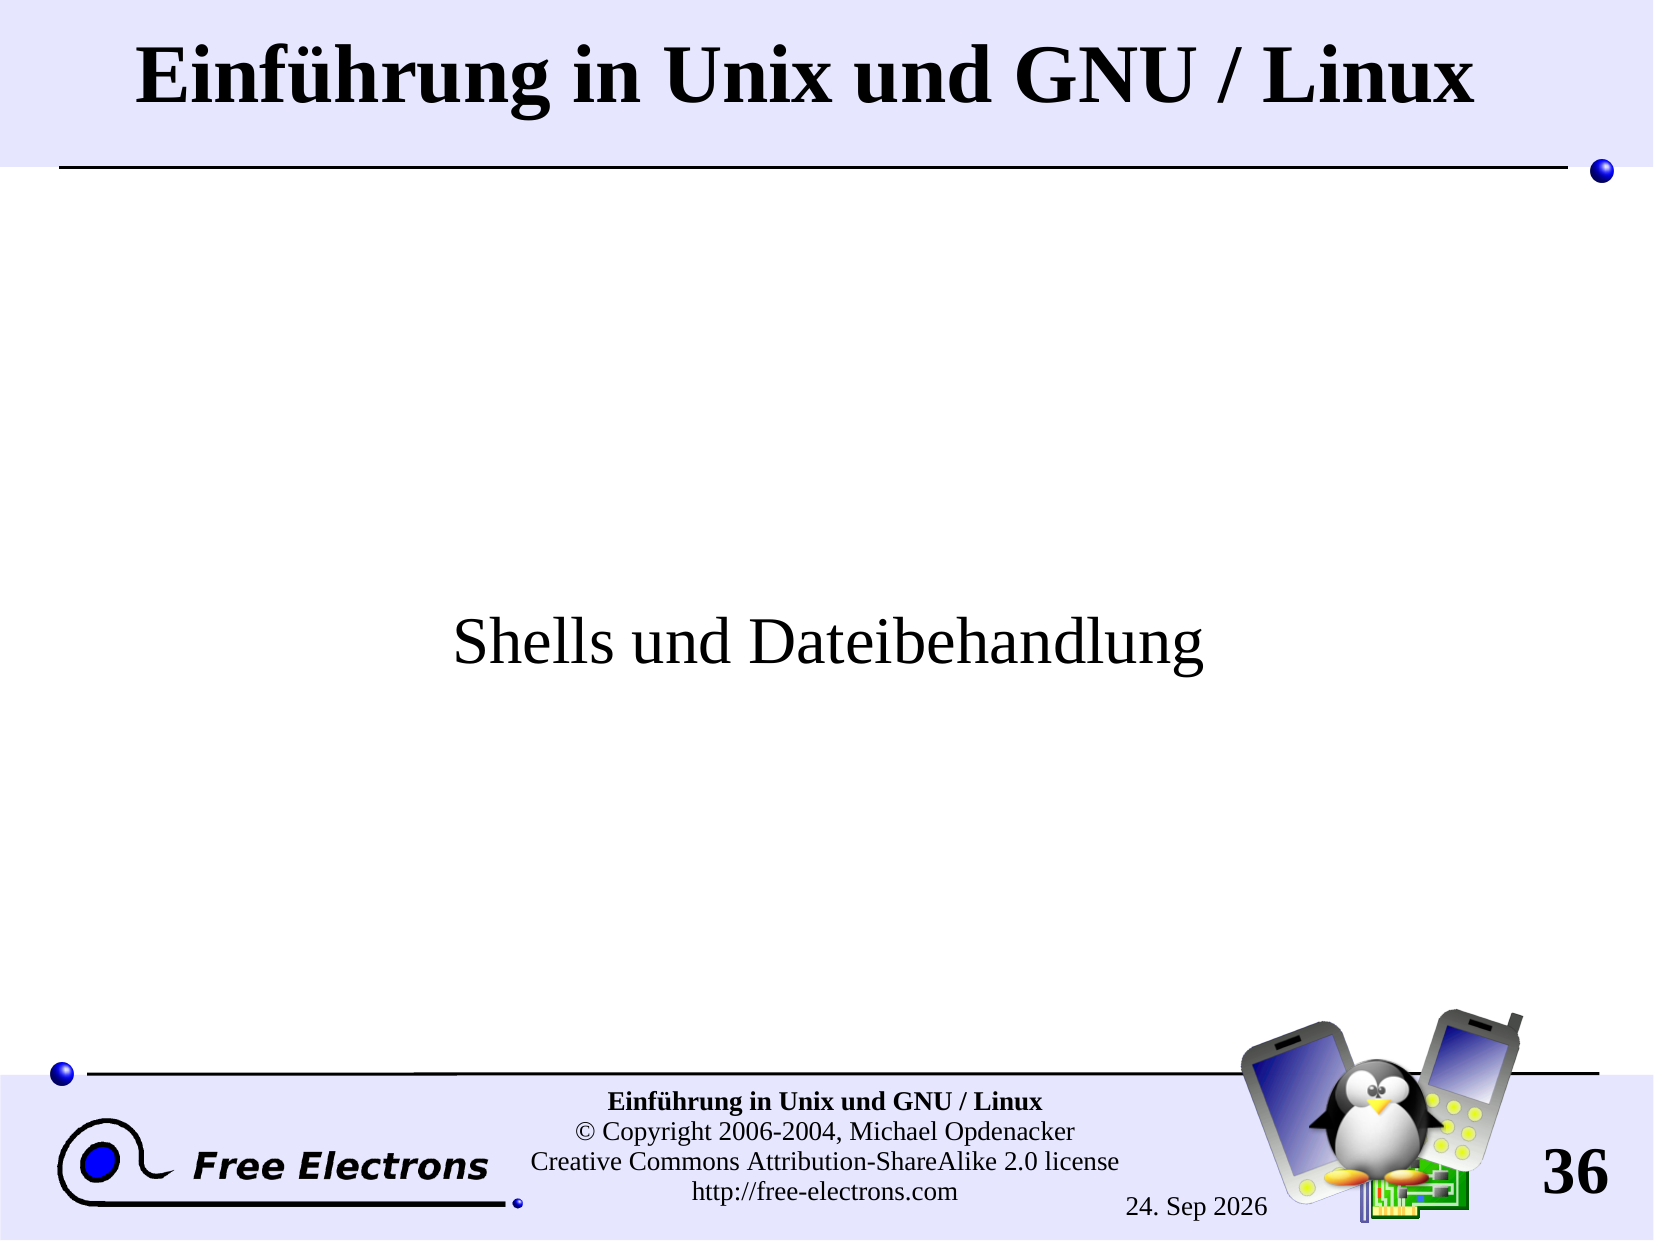

# Einführung in Unix und GNU / Linux
Shells und Dateibehandlung